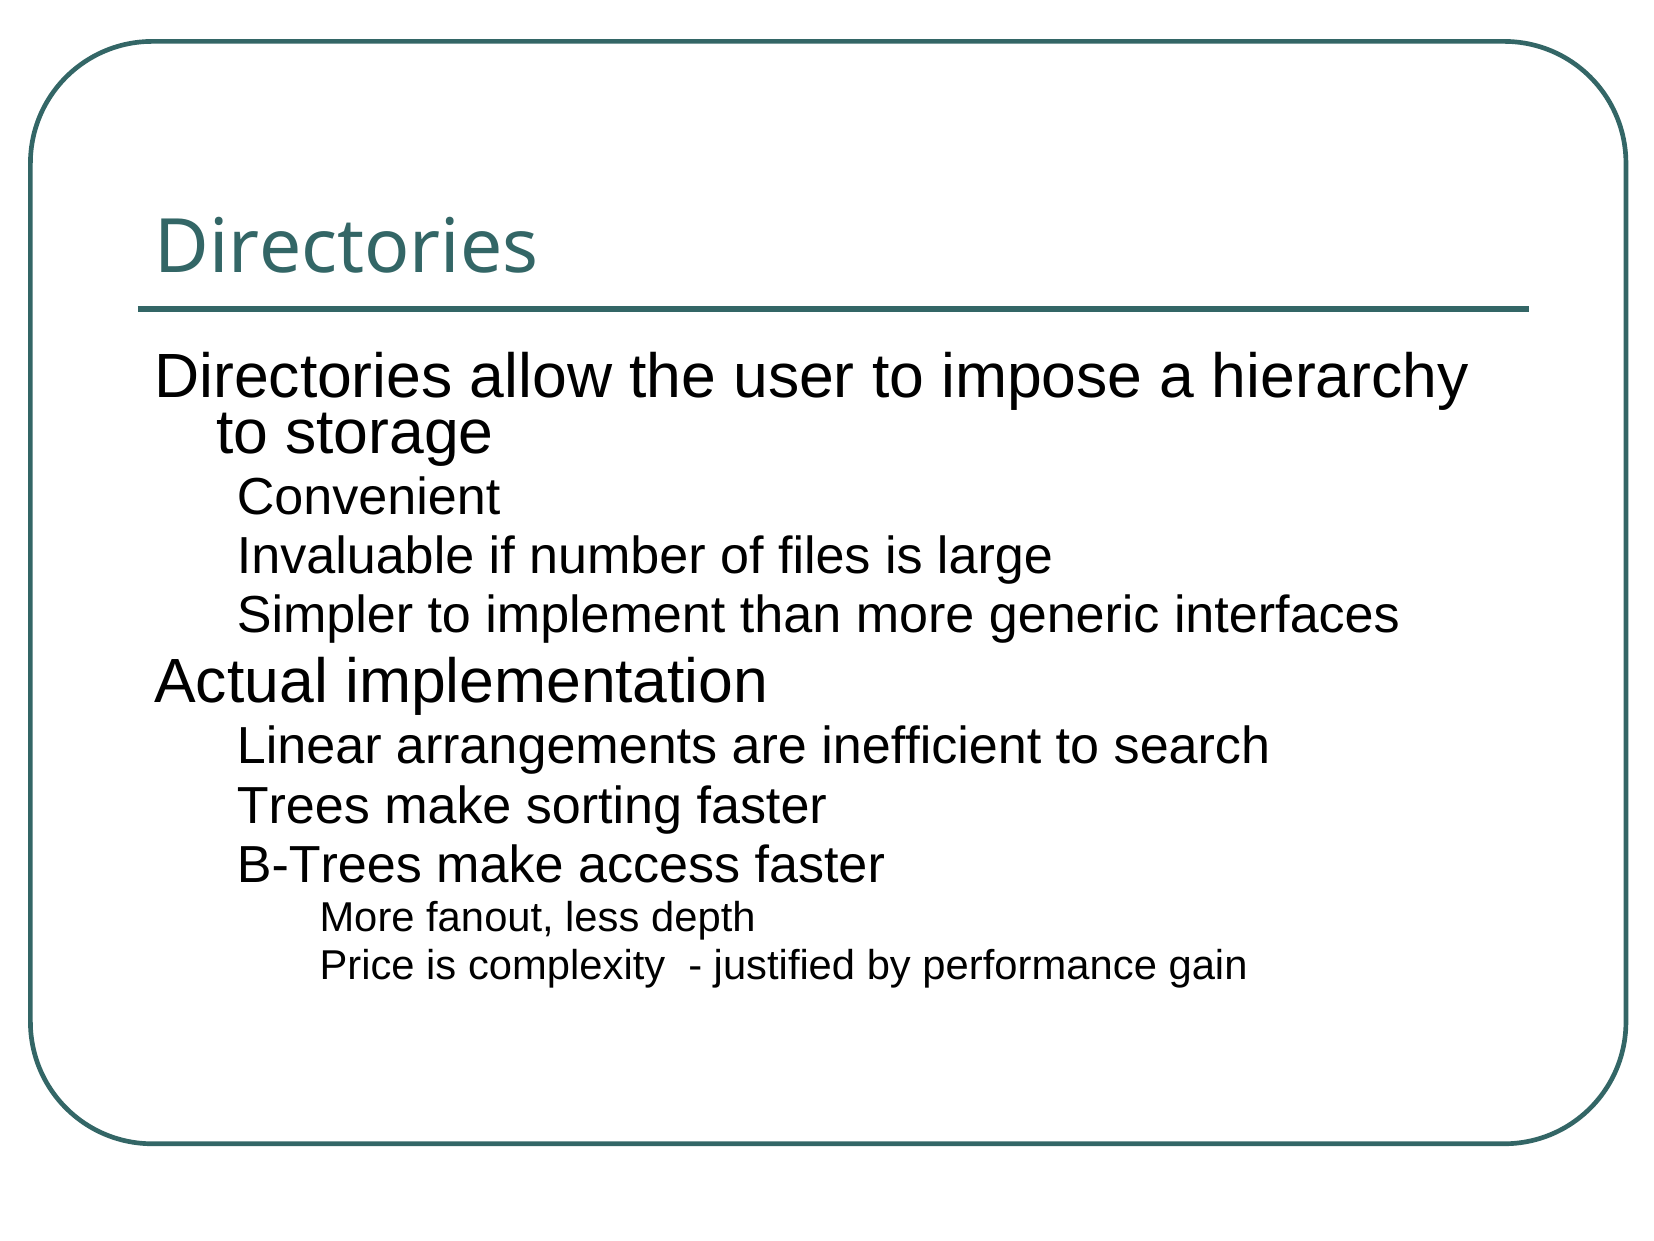

# Directories
Directories allow the user to impose a hierarchy to storage
Convenient
Invaluable if number of files is large
Simpler to implement than more generic interfaces
Actual implementation
Linear arrangements are inefficient to search
Trees make sorting faster
B-Trees make access faster
More fanout, less depth
Price is complexity - justified by performance gain